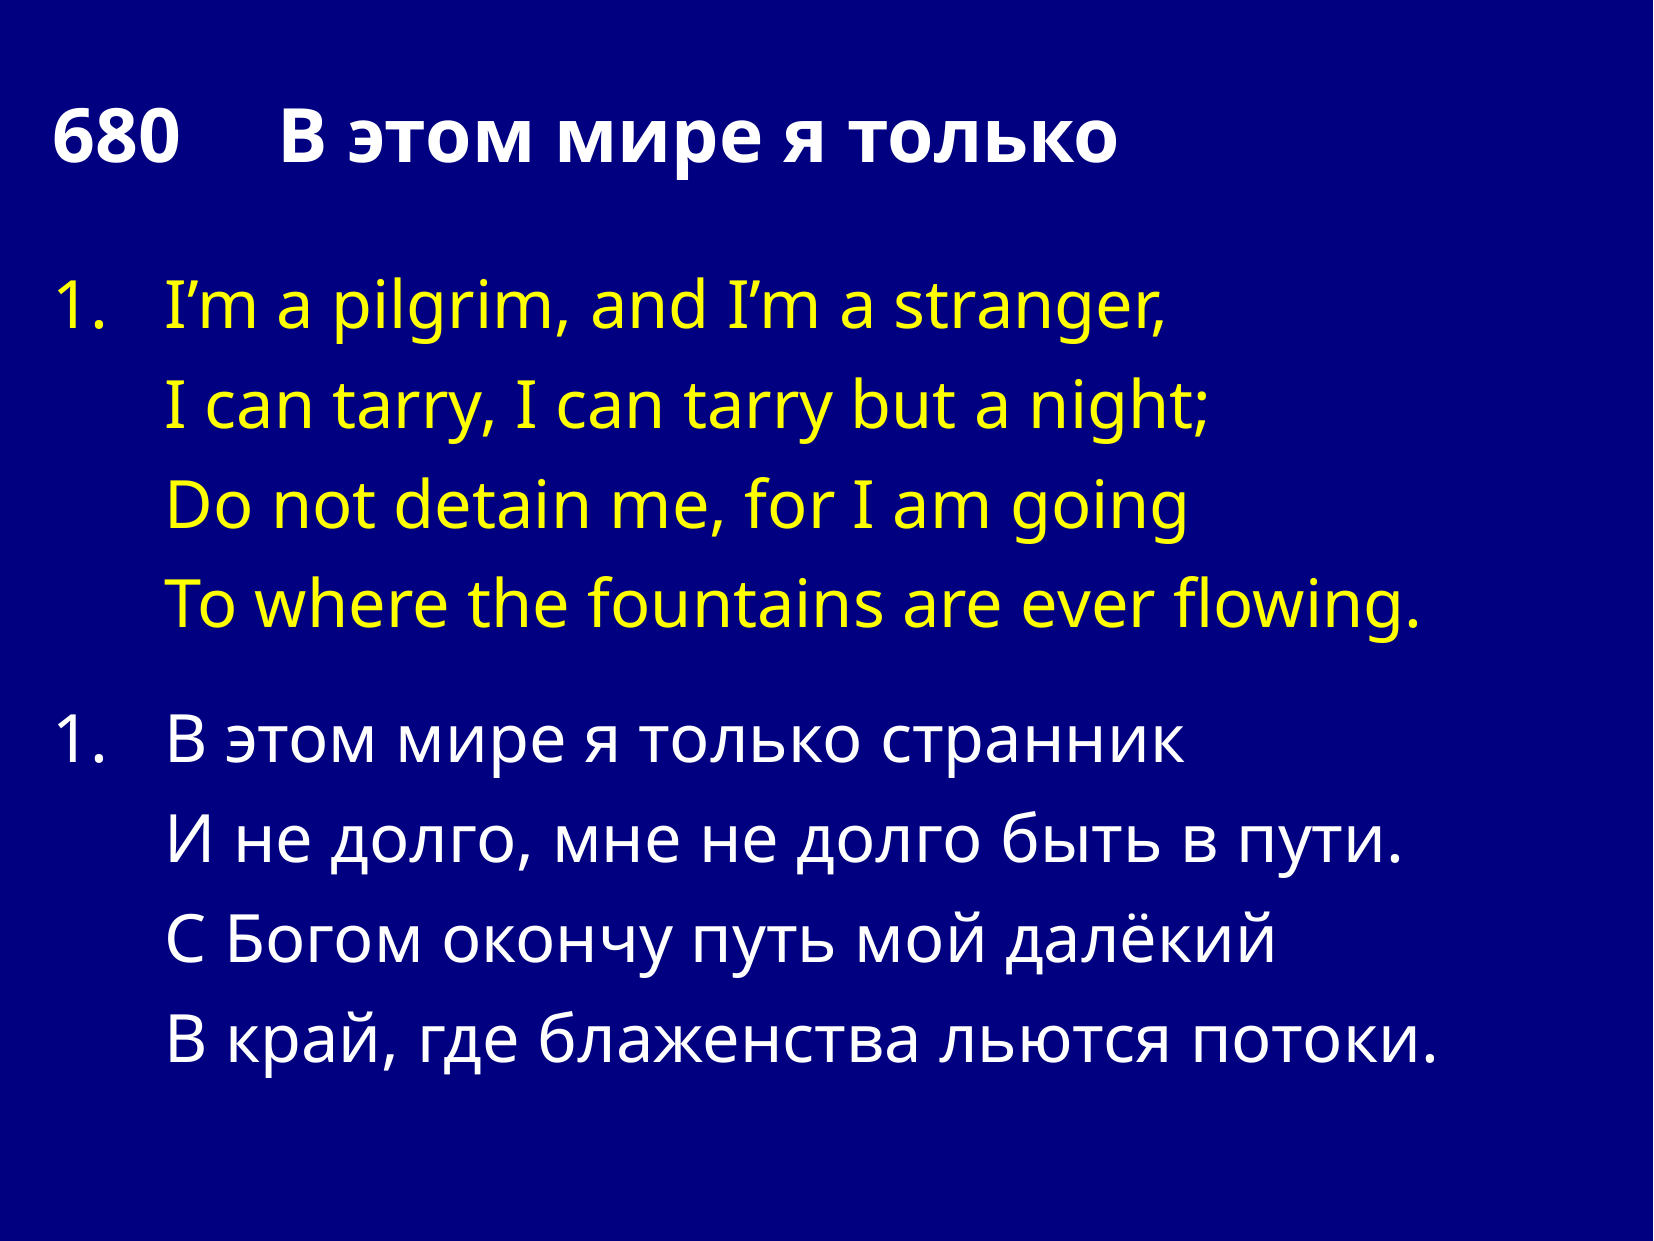

680	В этом мире я только
1.	I’m a pilgrim, and I’m a stranger,
	I can tarry, I can tarry but a night;
	Do not detain me, for I am going
	To where the fountains are ever flowing.
1.	В этом мире я только странник
	И не долго, мне не долго быть в пути.
	С Богом окончу путь мой далёкий
	В край, где блаженства льются потоки.